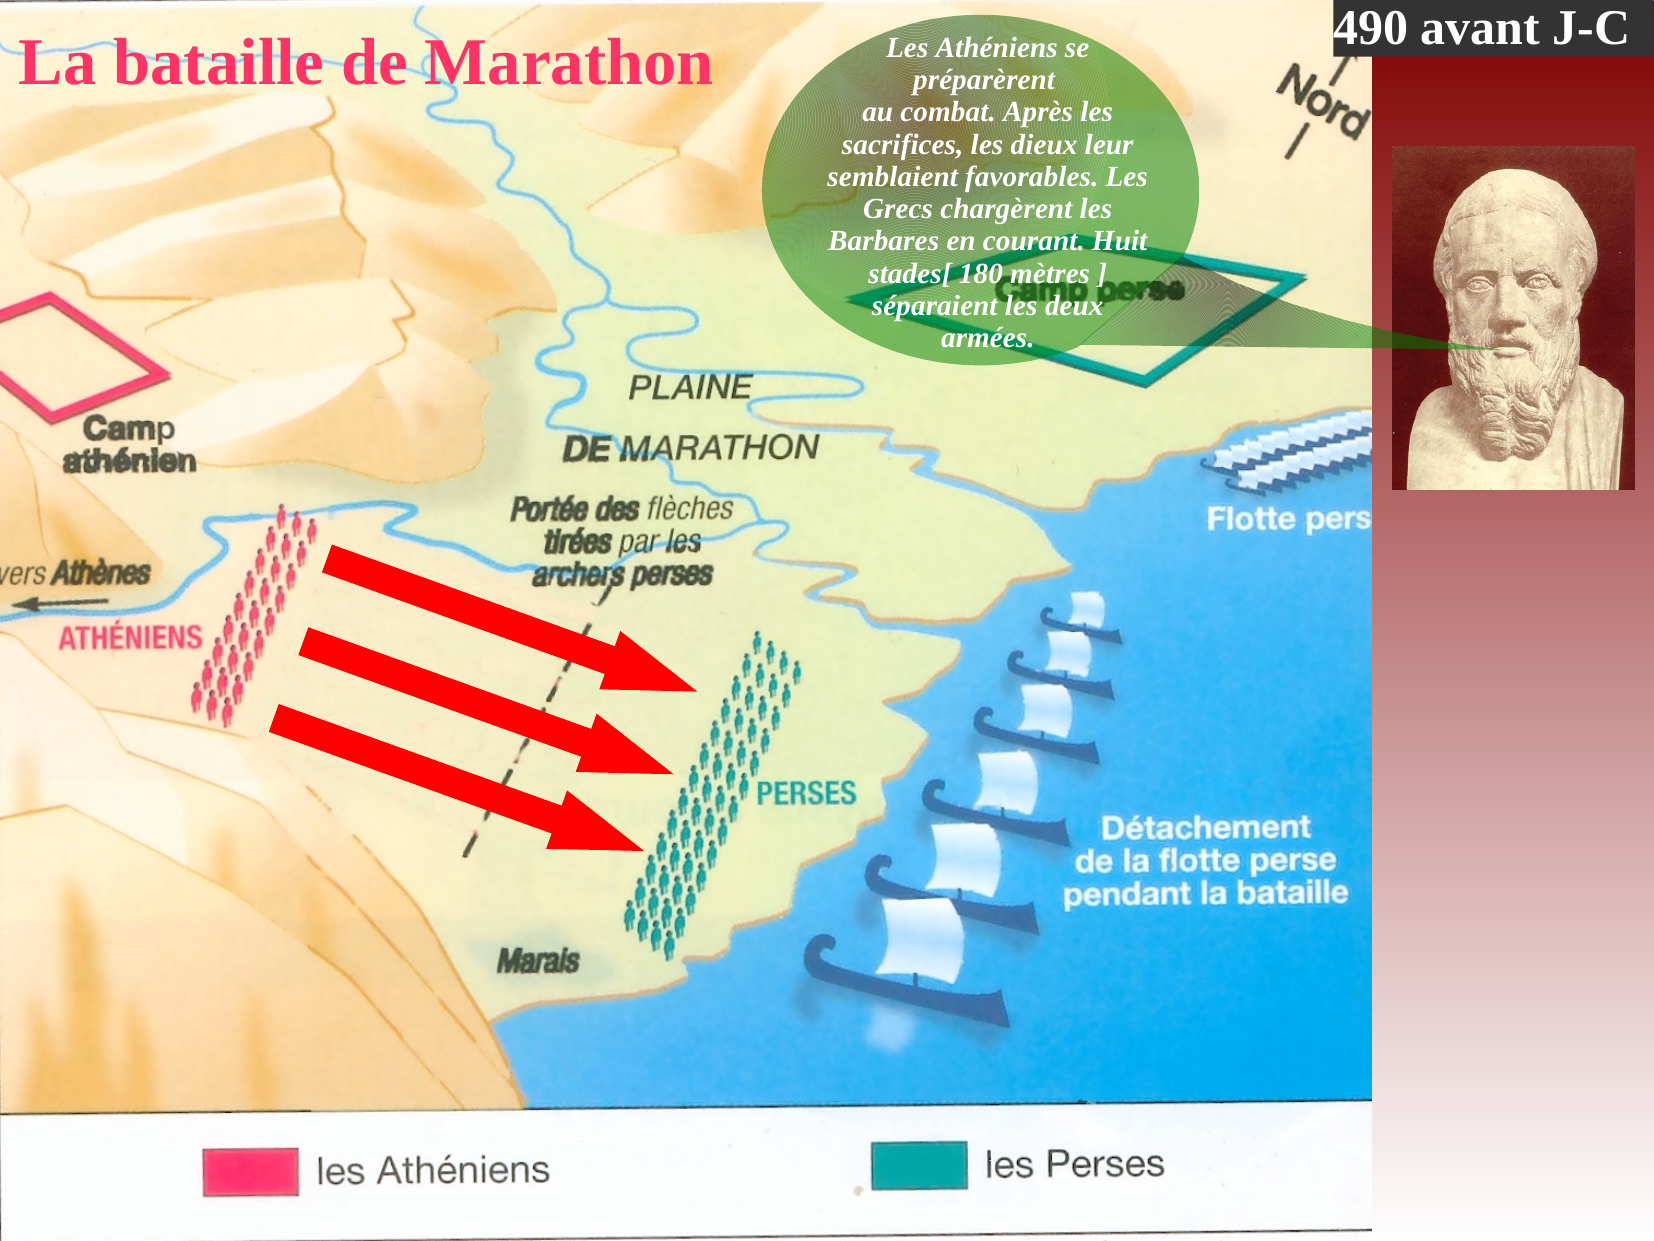

490 avant J-C
Les Athéniens se préparèrent
au combat. Après les sacrifices, les dieux leur semblaient favorables. Les Grecs chargèrent les Barbares en courant. Huit stades[ 180 mètres ] séparaient les deux armées.
La bataille de Marathon